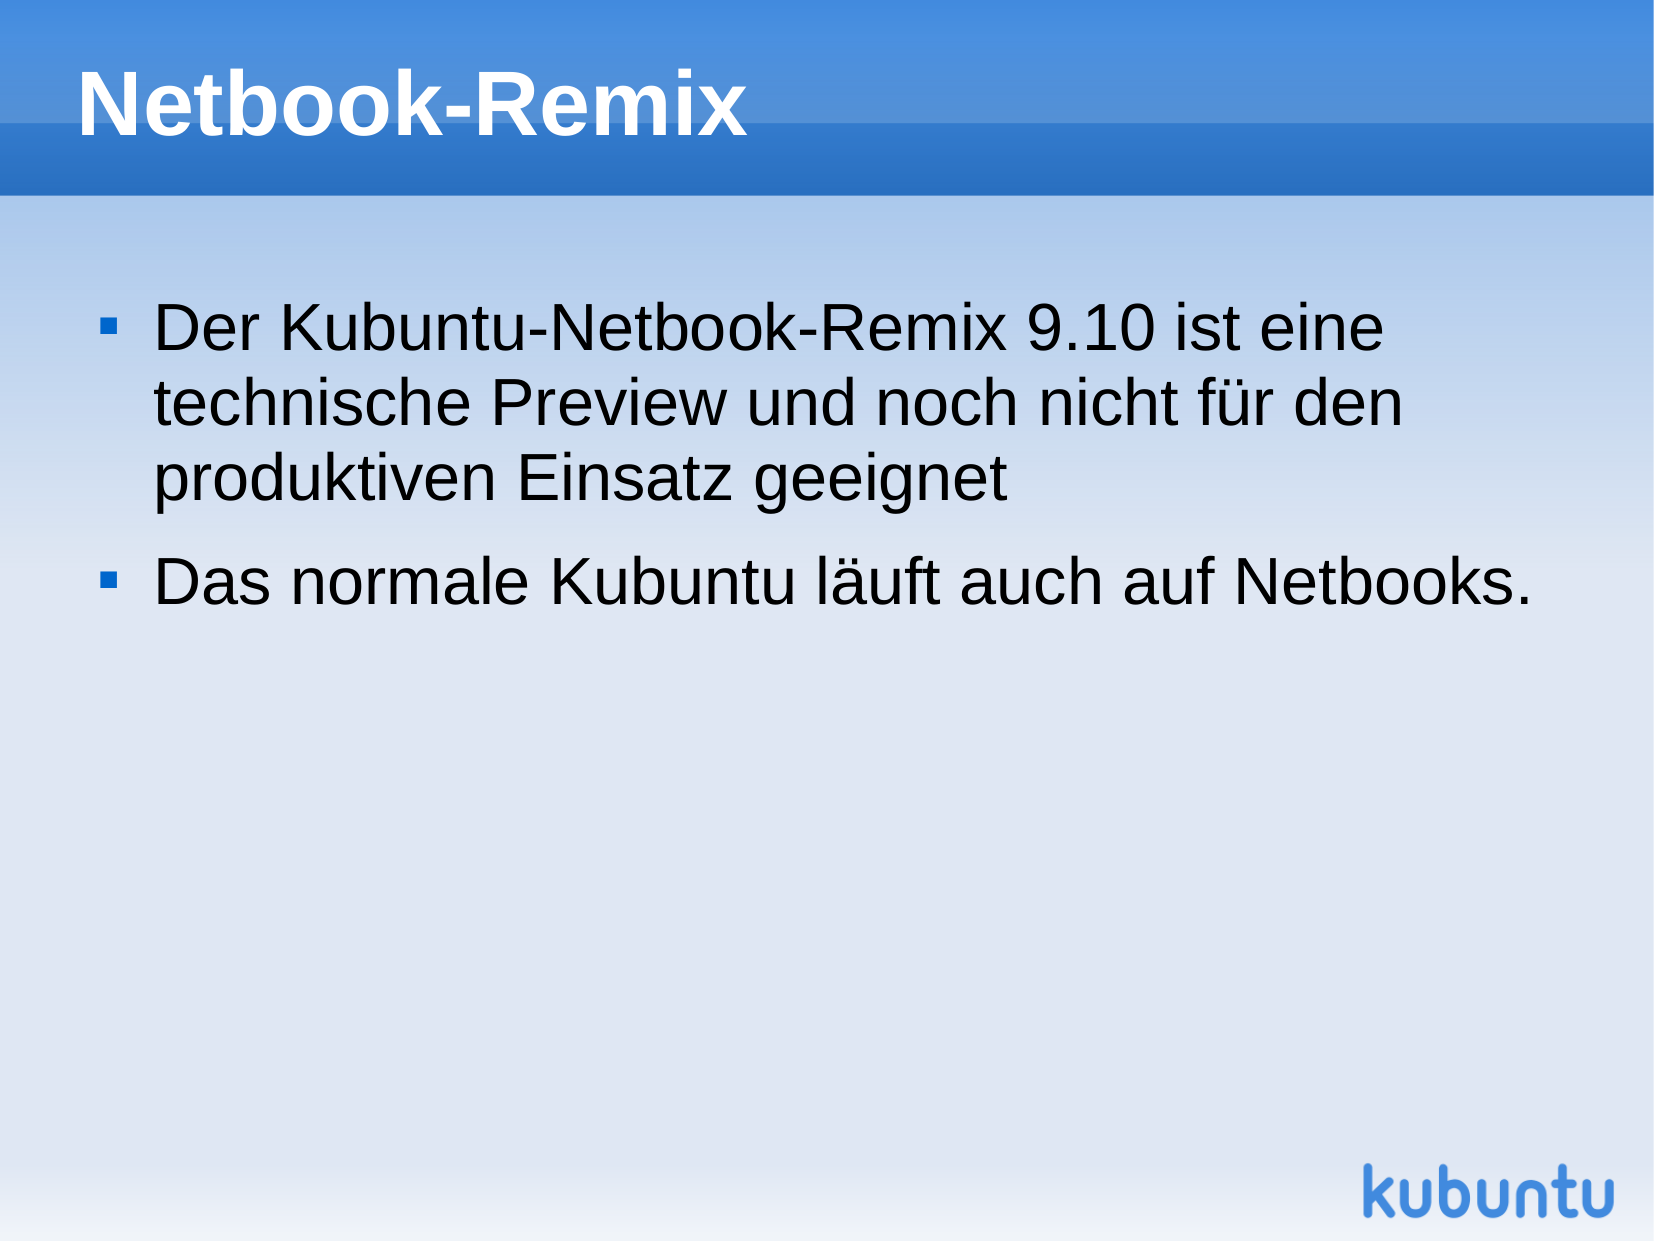

# Netbook-Remix
Der Kubuntu-Netbook-Remix 9.10 ist eine technische Preview und noch nicht für den produktiven Einsatz geeignet
Das normale Kubuntu läuft auch auf Netbooks.